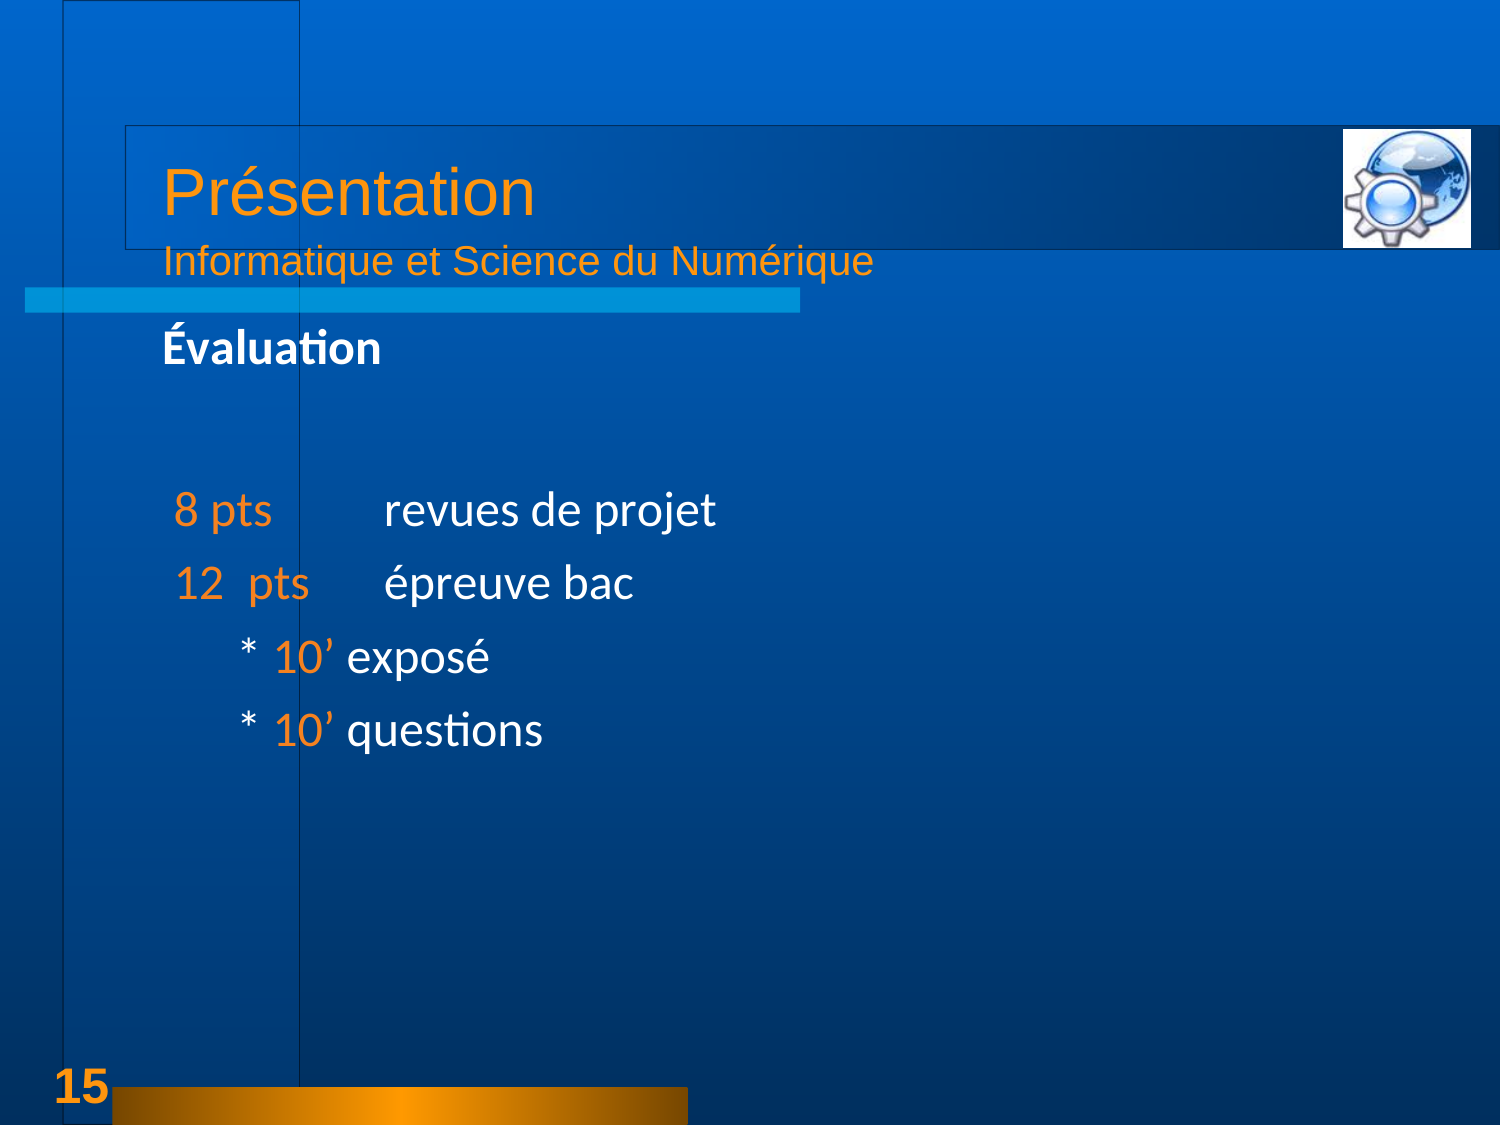

Évaluation
 8 pts		revues de projet
 12	 pts		épreuve bac
	* 10’ exposé
	* 10’ questions